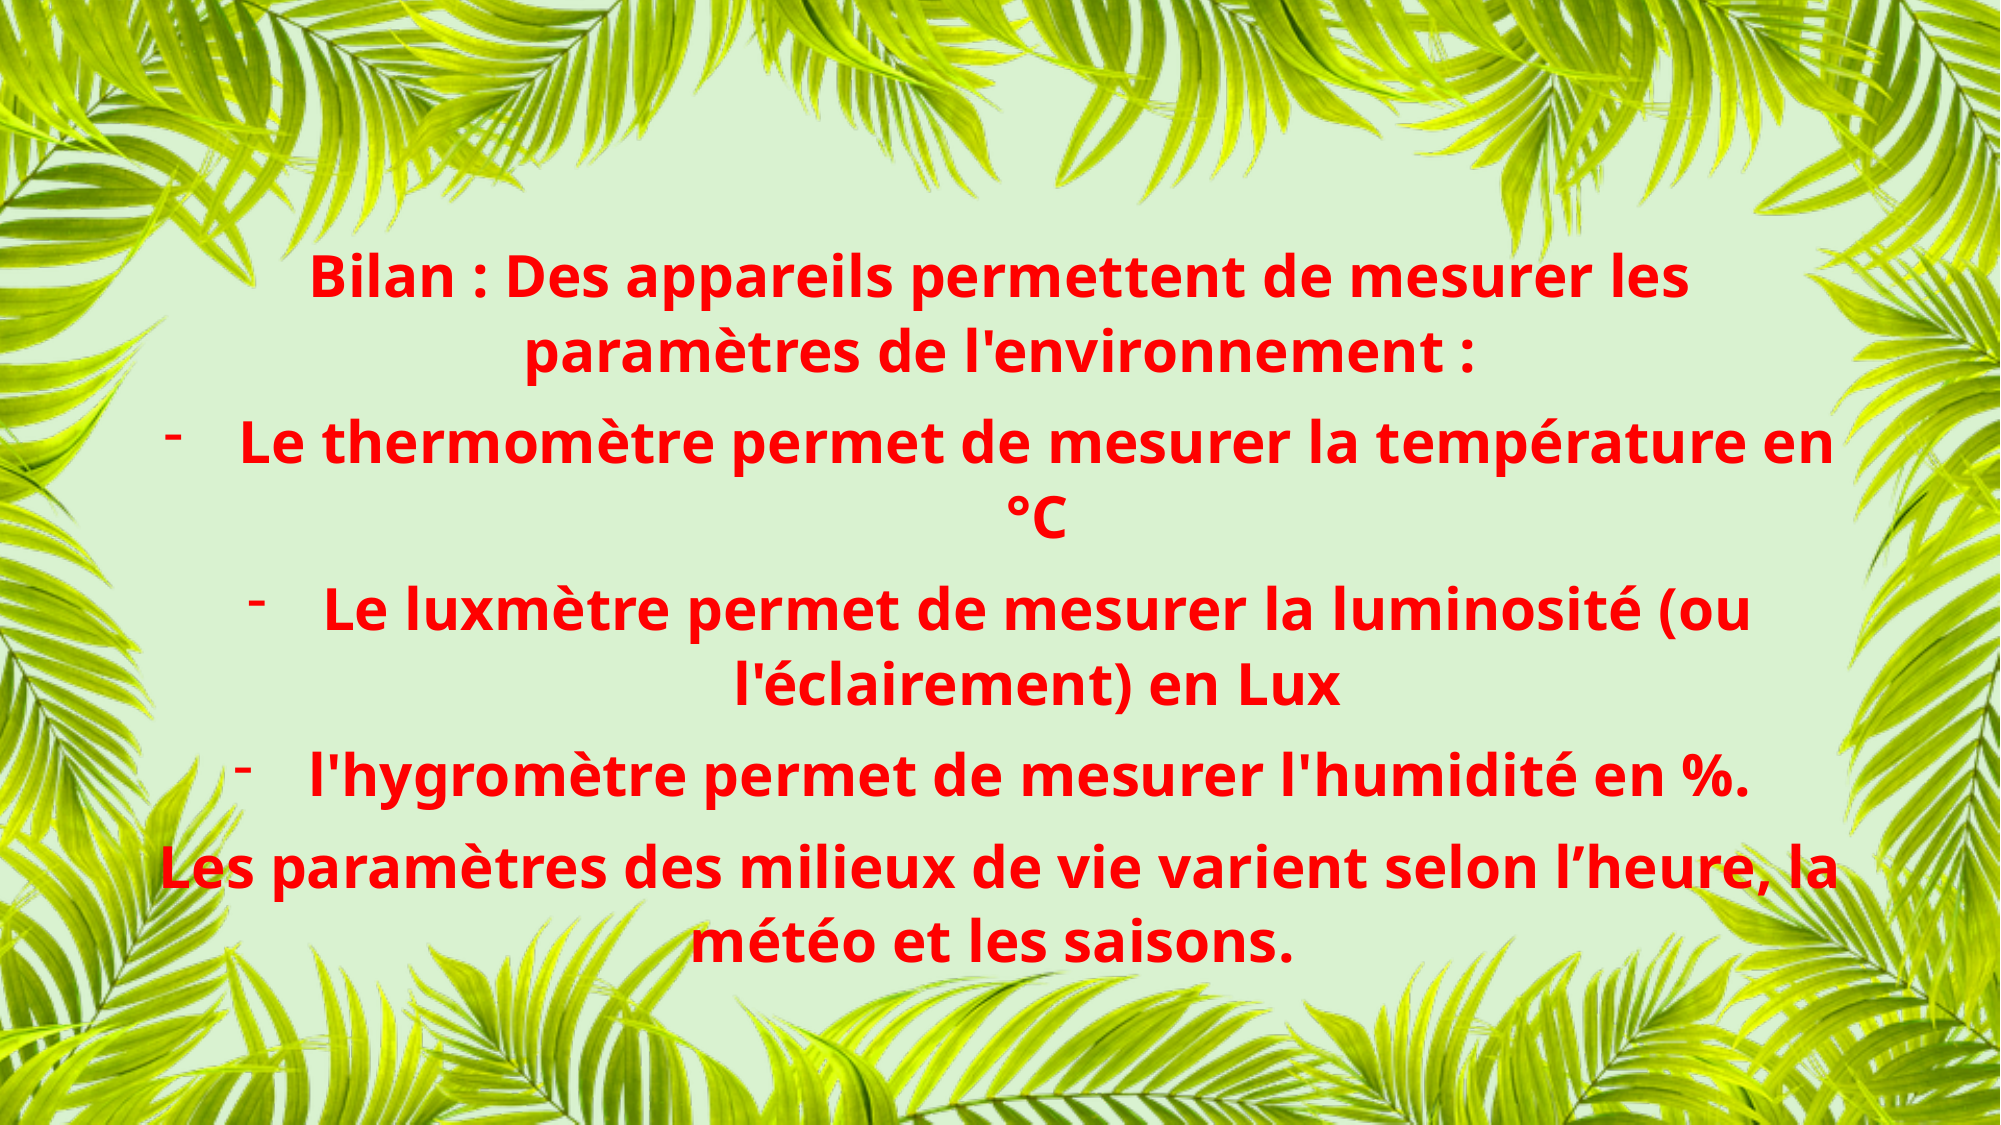

Bilan : Des appareils permettent de mesurer les paramètres de l'environnement :
Le thermomètre permet de mesurer la température en °C
Le luxmètre permet de mesurer la luminosité (ou l'éclairement) en Lux
l'hygromètre permet de mesurer l'humidité en %.
Les paramètres des milieux de vie varient selon l’heure, la météo et les saisons.